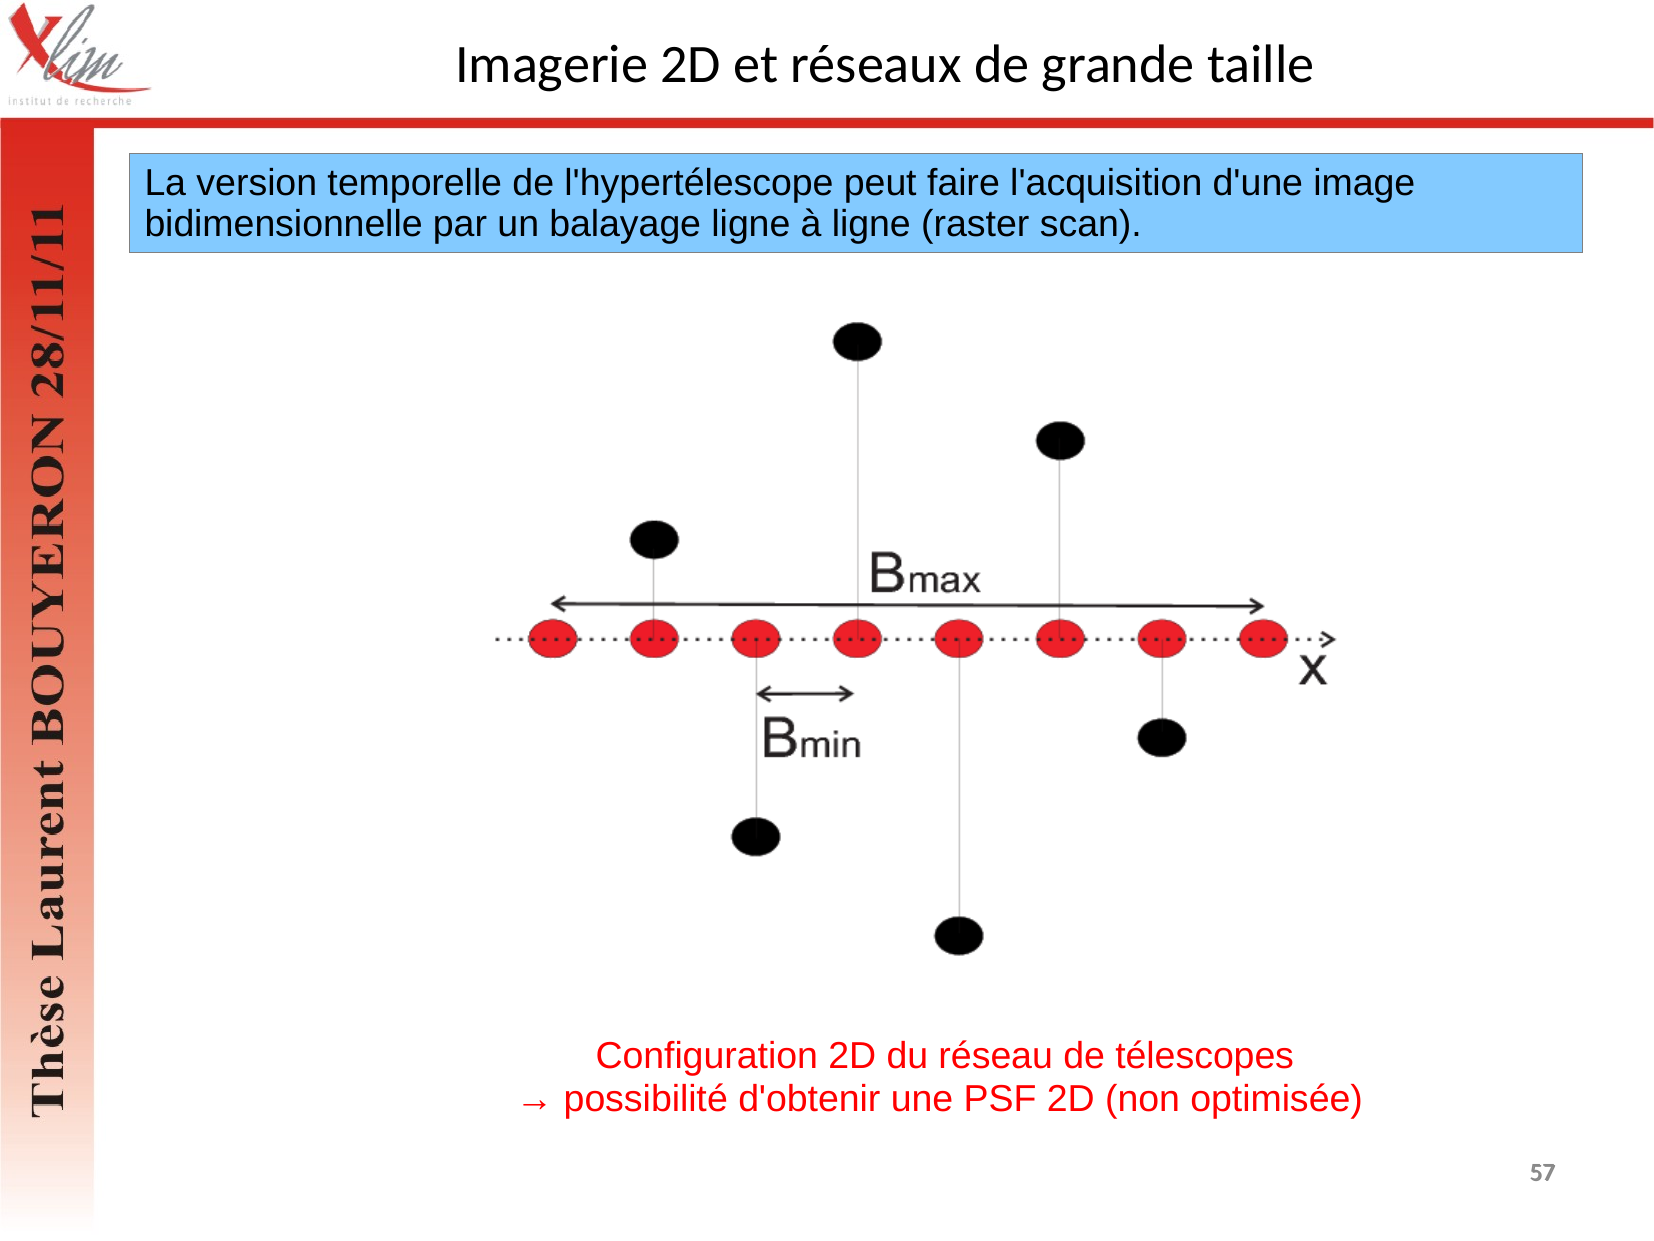

Imagerie 2D et réseaux de grande taille
La version temporelle de l'hypertélescope peut faire l'acquisition d'une image bidimensionnelle par un balayage ligne à ligne (raster scan).
Configuration 2D du réseau de télescopes
→ possibilité d'obtenir une PSF 2D (non optimisée)
57